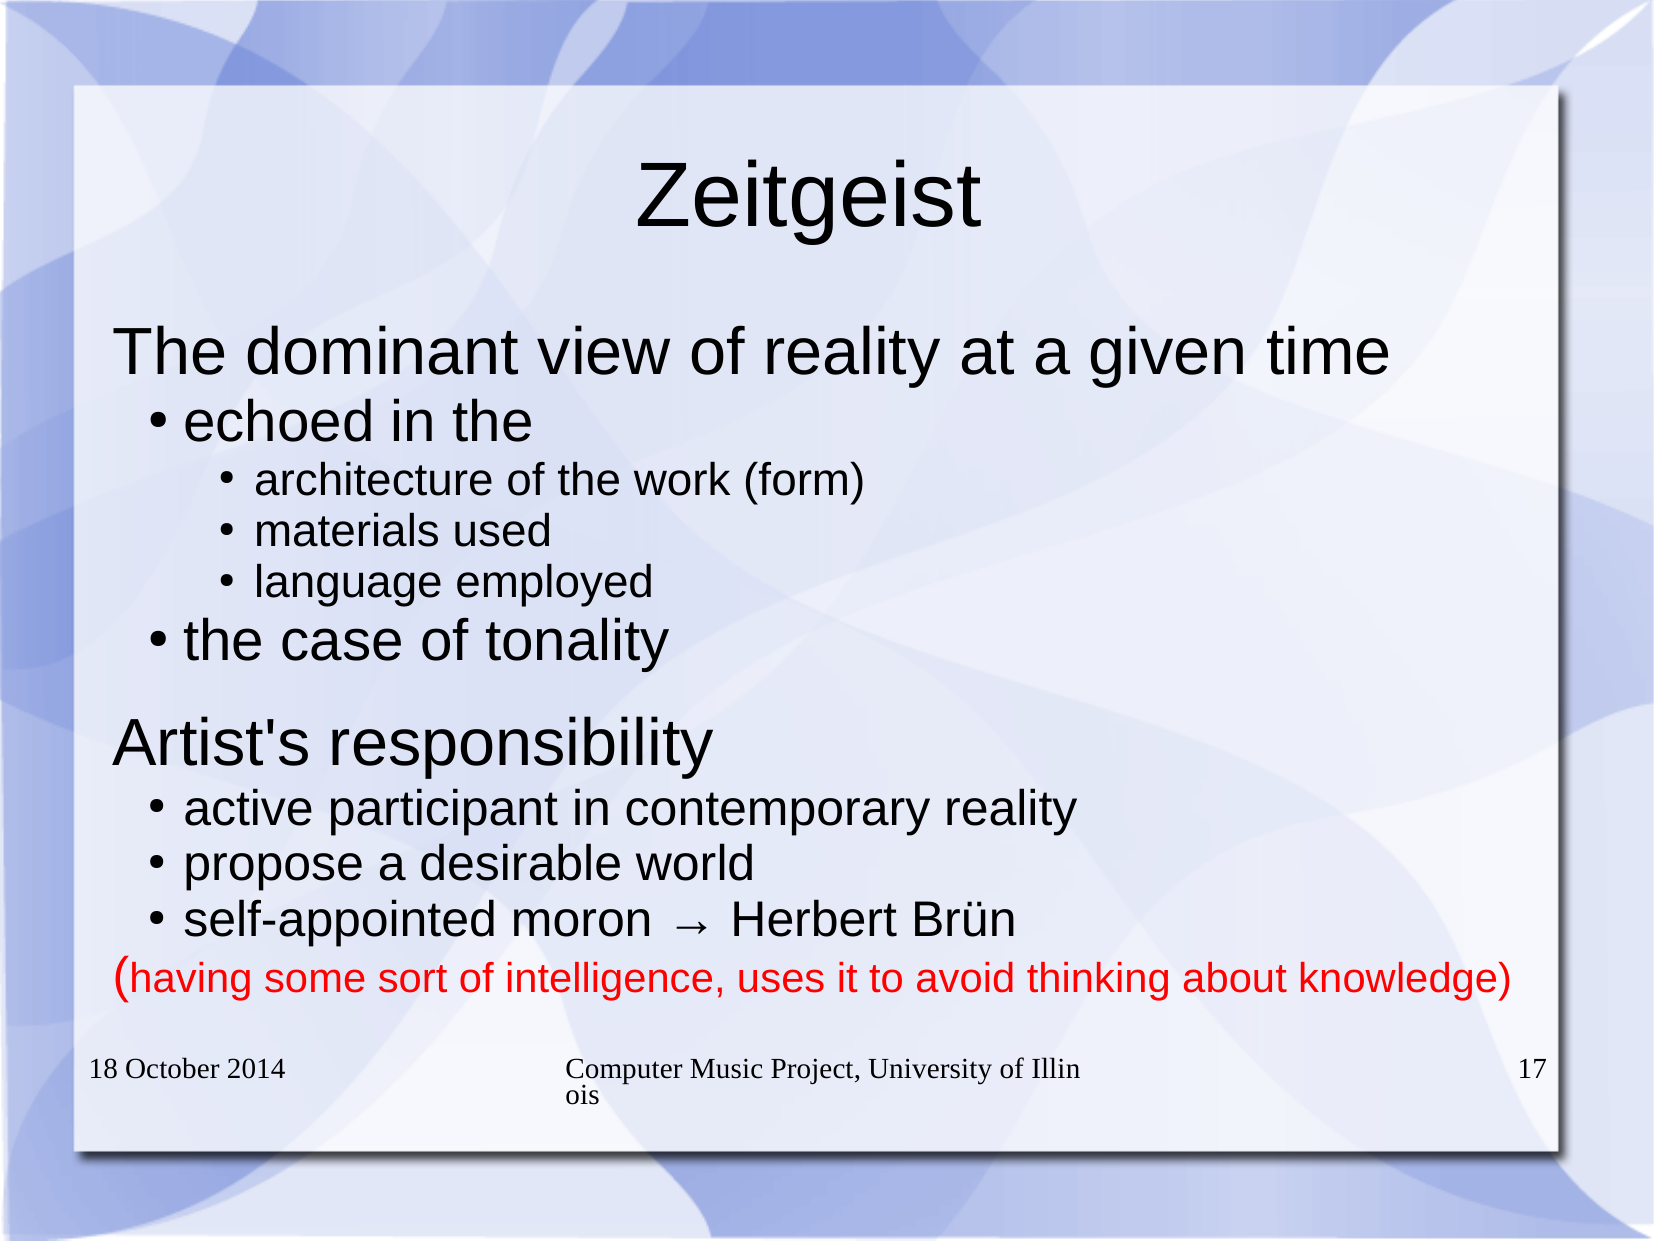

Zeitgeist
# The dominant view of reality at a given time
echoed in the
architecture of the work (form)
materials used
language employed
the case of tonality
Artist's responsibility
active participant in contemporary reality
propose a desirable world
self-appointed moron → Herbert Brün
(having some sort of intelligence, uses it to avoid thinking about knowledge)
18 October 2014
Computer Music Project, University of Illinois
17